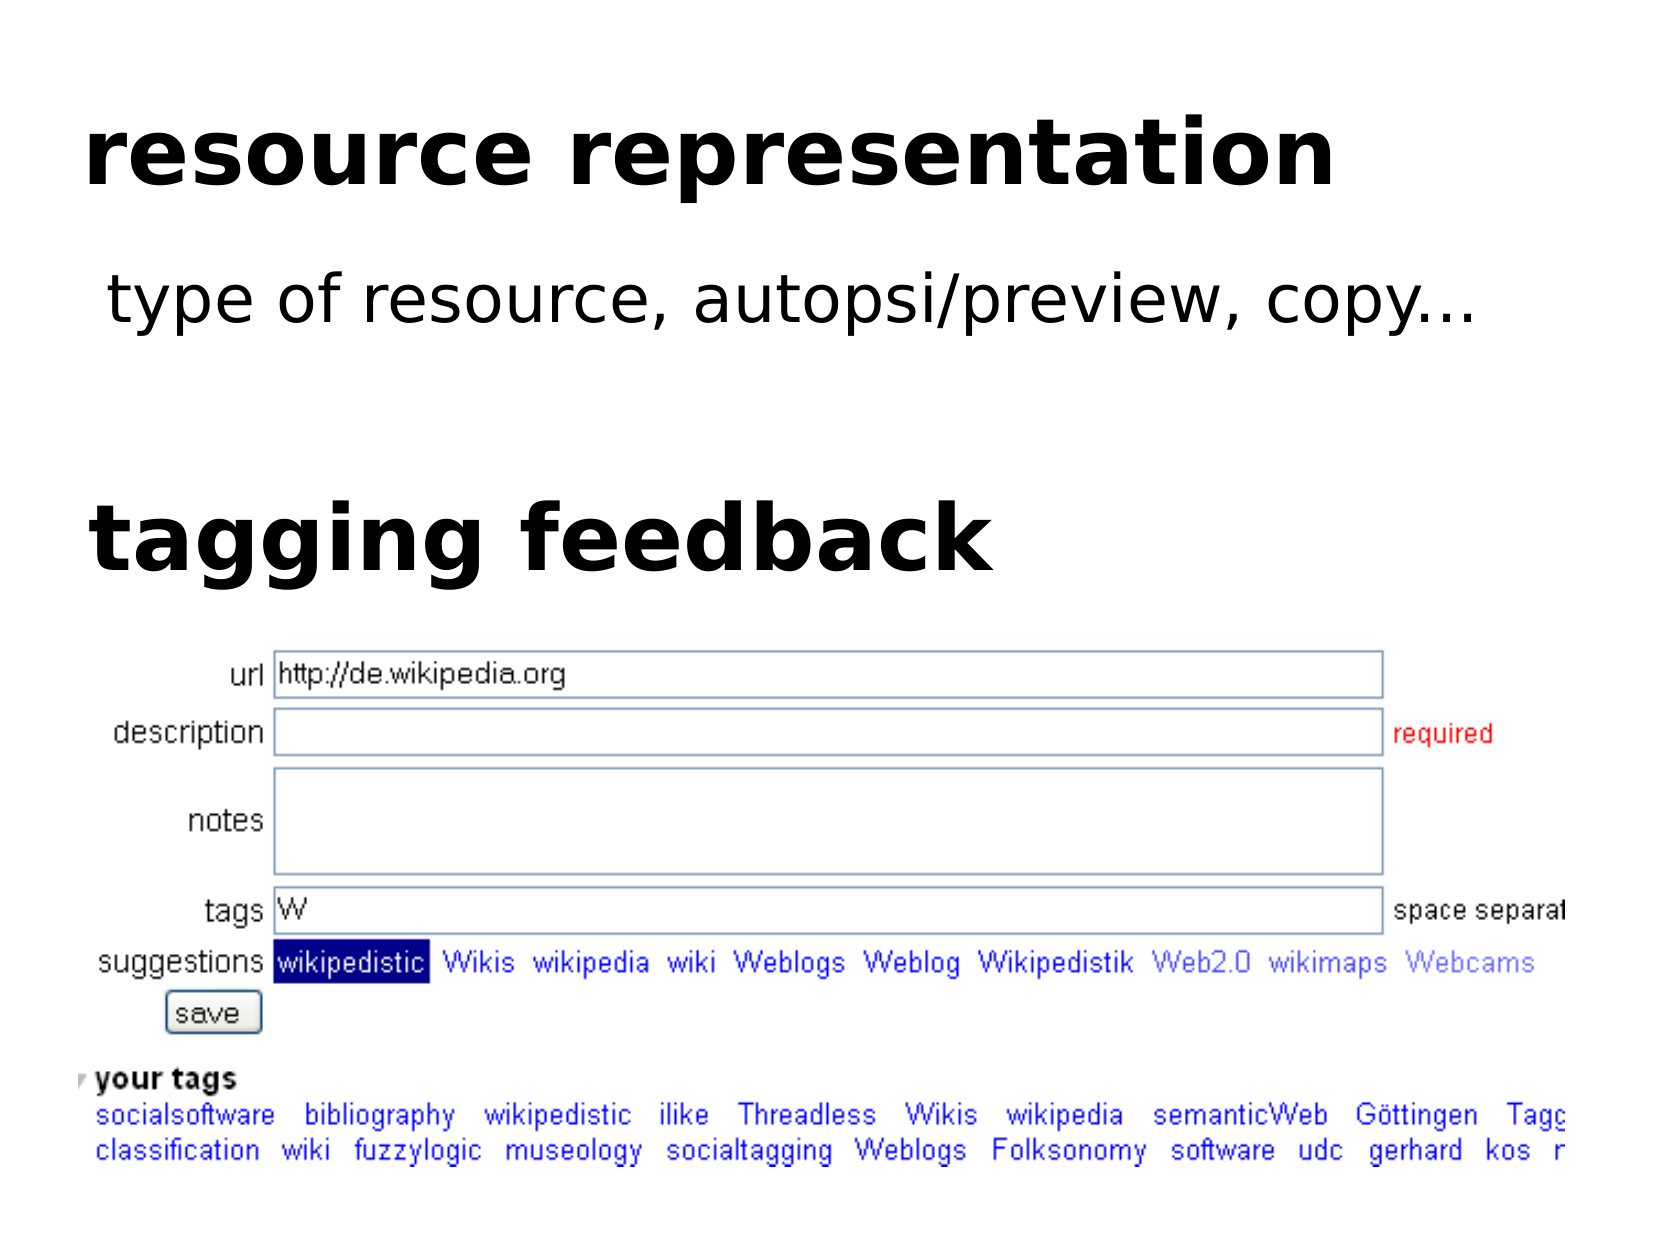

resource representation
type of resource, autopsi/preview, copy...
# tagging feedback